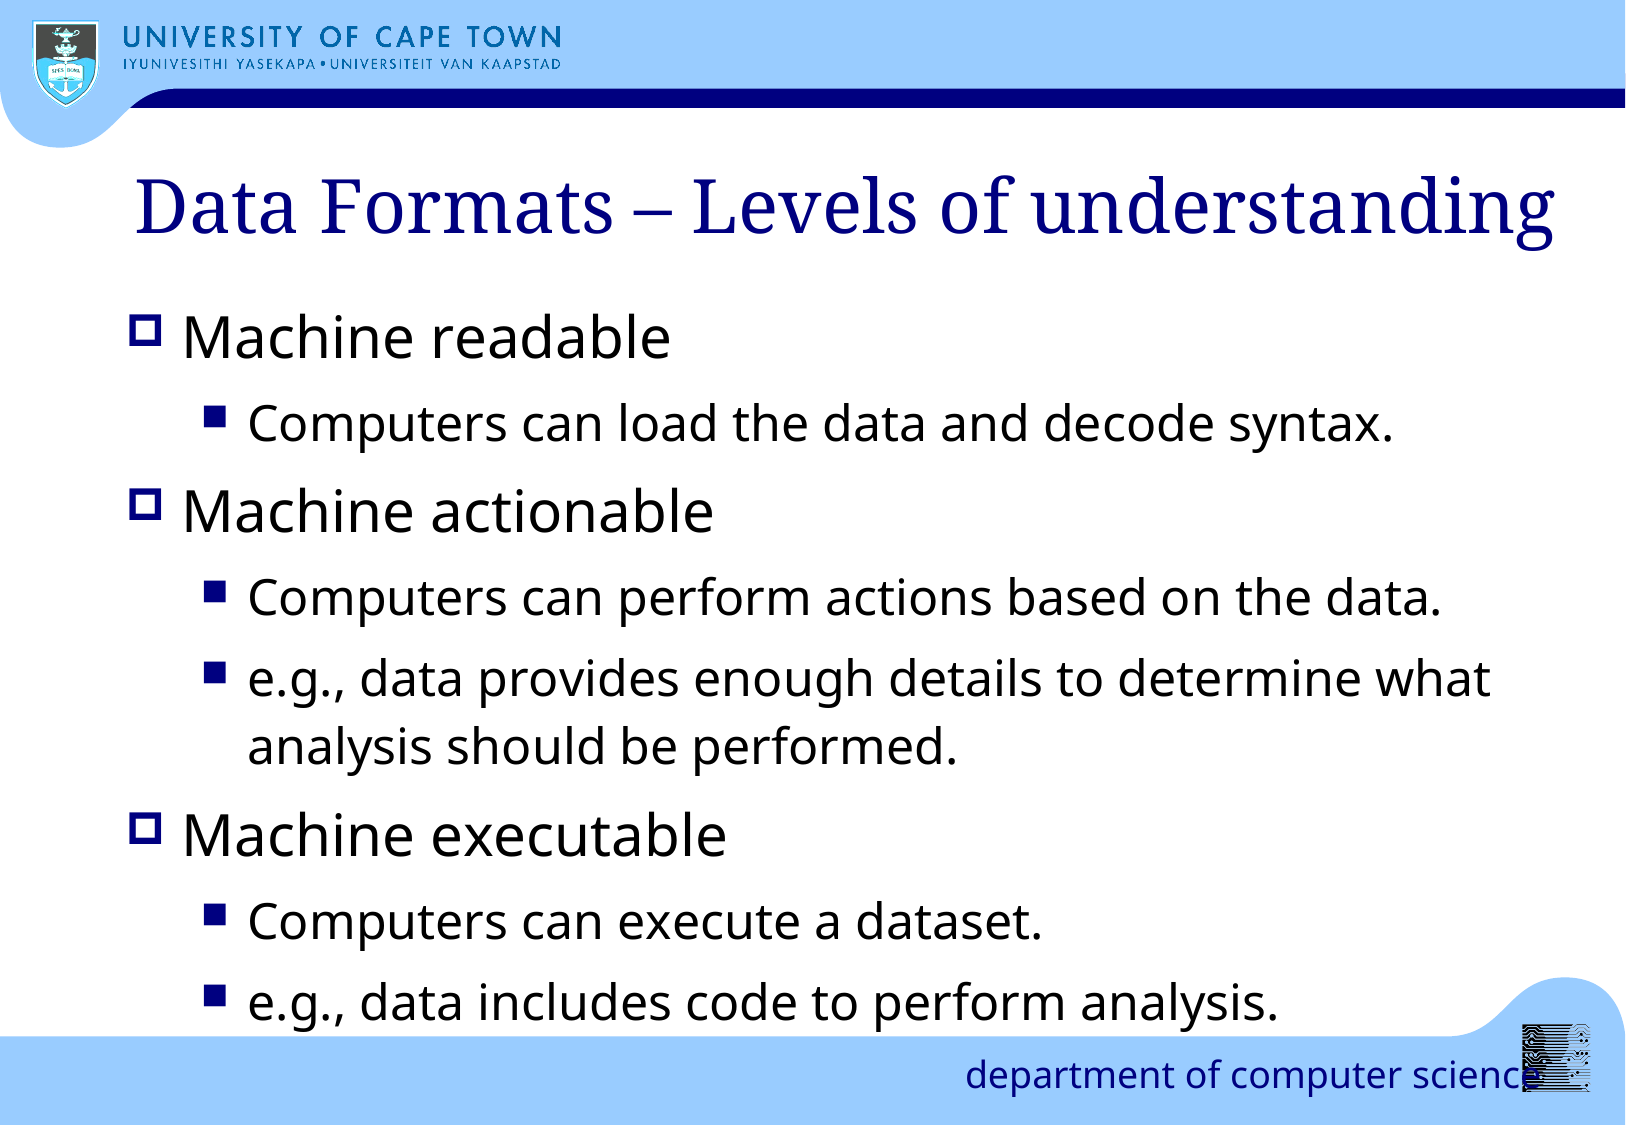

# Data Formats – Levels of understanding
Machine readable
Computers can load the data and decode syntax.
Machine actionable
Computers can perform actions based on the data.
e.g., data provides enough details to determine what analysis should be performed.
Machine executable
Computers can execute a dataset.
e.g., data includes code to perform analysis.